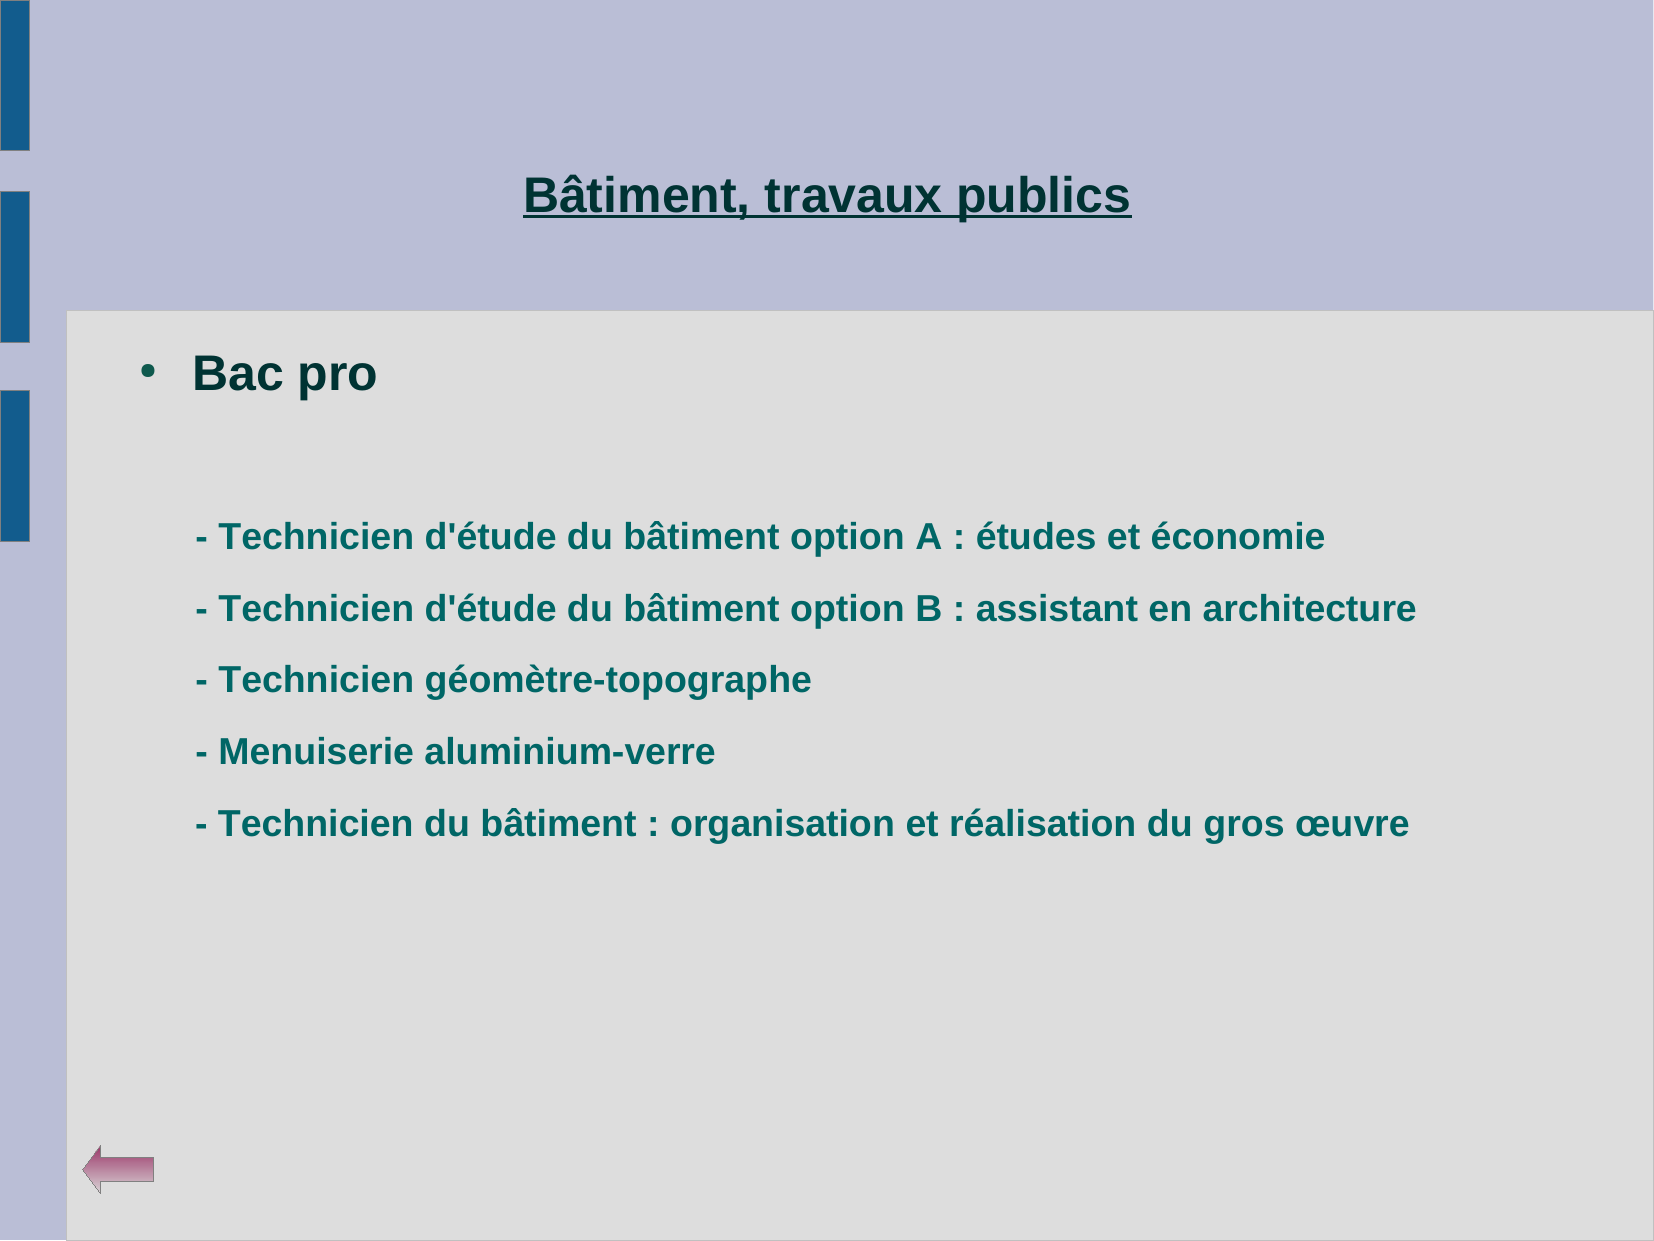

# Bâtiment, travaux publics
Bac pro
 	- Technicien d'étude du bâtiment option A : études et économie
 	- Technicien d'étude du bâtiment option B : assistant en architecture
 	- Technicien géomètre-topographe
 	- Menuiserie aluminium-verre
 - Technicien du bâtiment : organisation et réalisation du gros œuvre